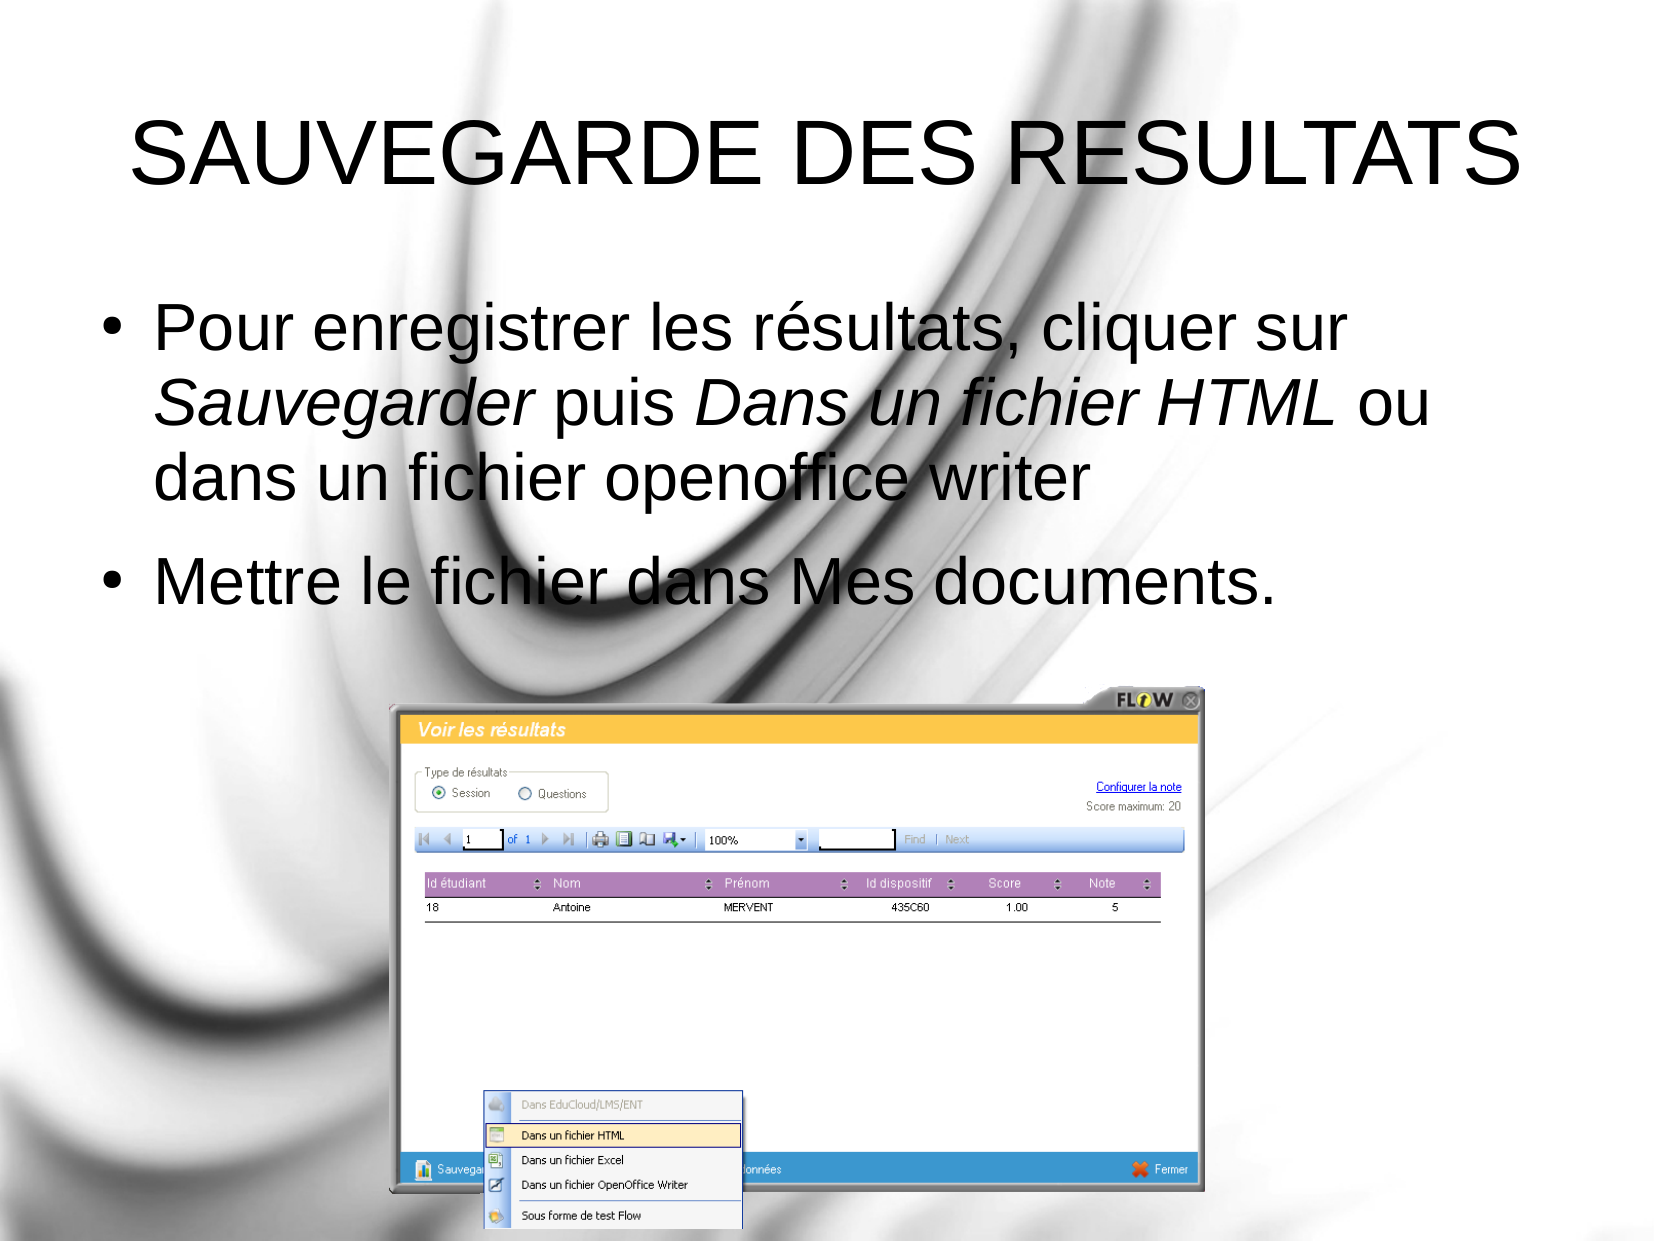

# SAUVEGARDE DES RESULTATS
Pour enregistrer les résultats, cliquer sur Sauvegarder puis Dans un fichier HTML ou dans un fichier openoffice writer
Mettre le fichier dans Mes documents.